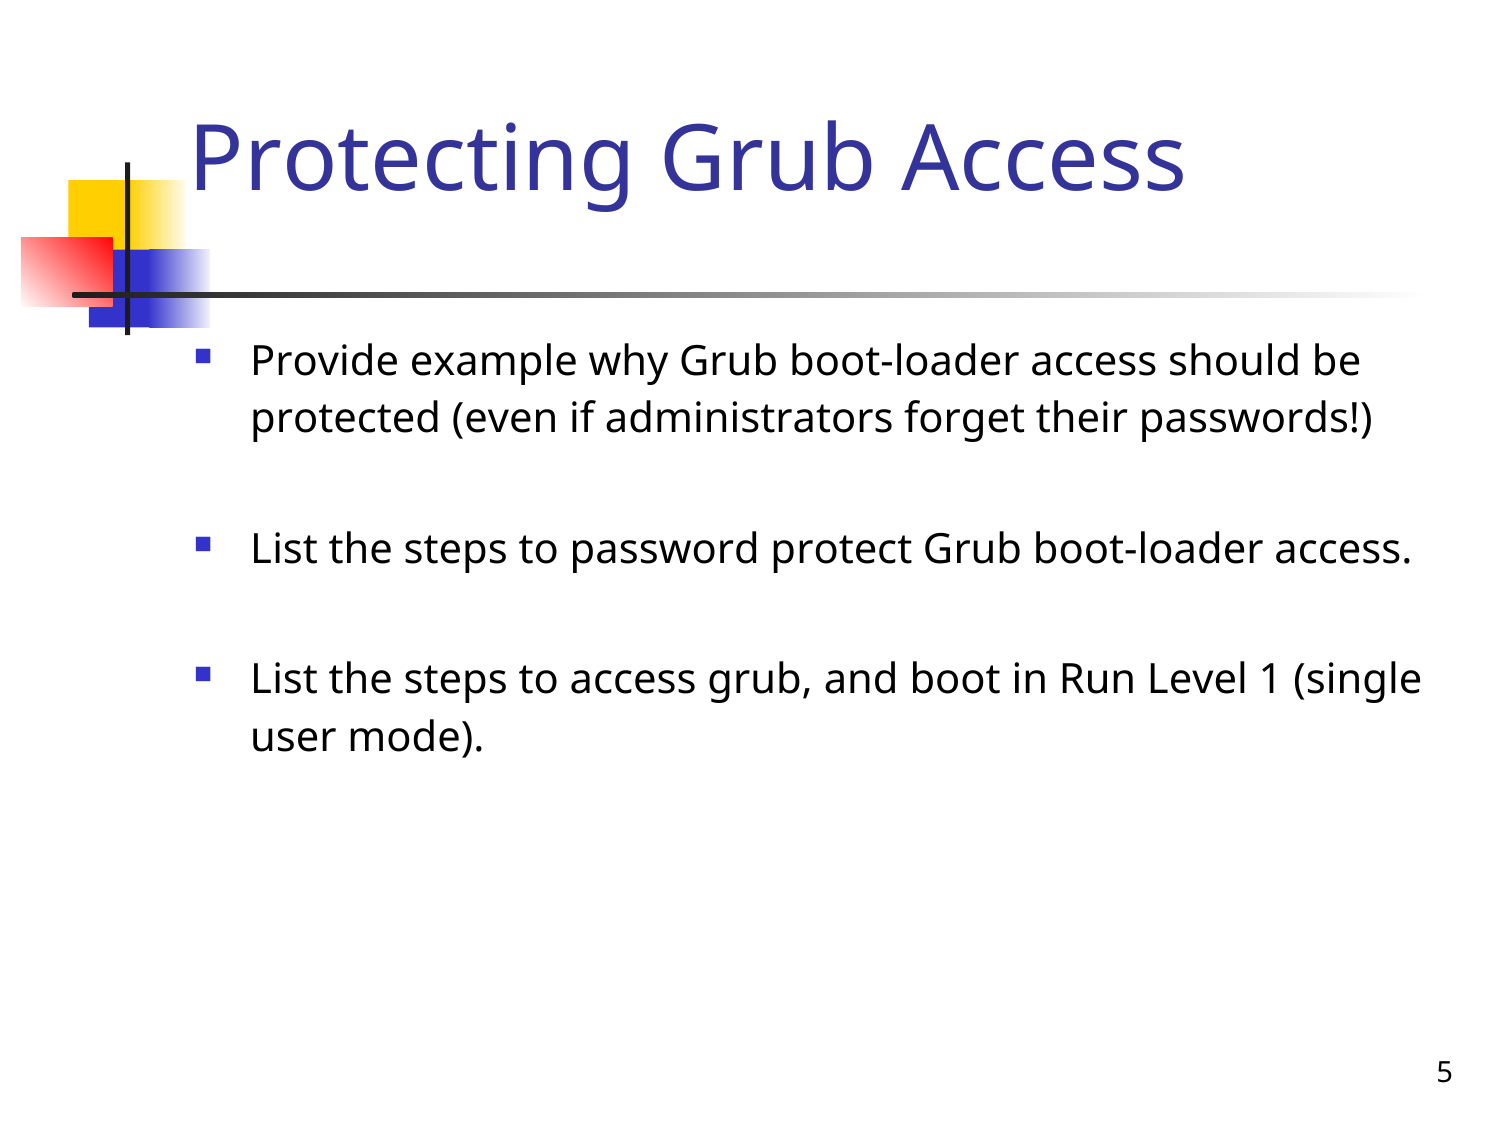

# Protecting Grub Access
Provide example why Grub boot-loader access should be protected (even if administrators forget their passwords!)
List the steps to password protect Grub boot-loader access.
List the steps to access grub, and boot in Run Level 1 (single user mode).
5